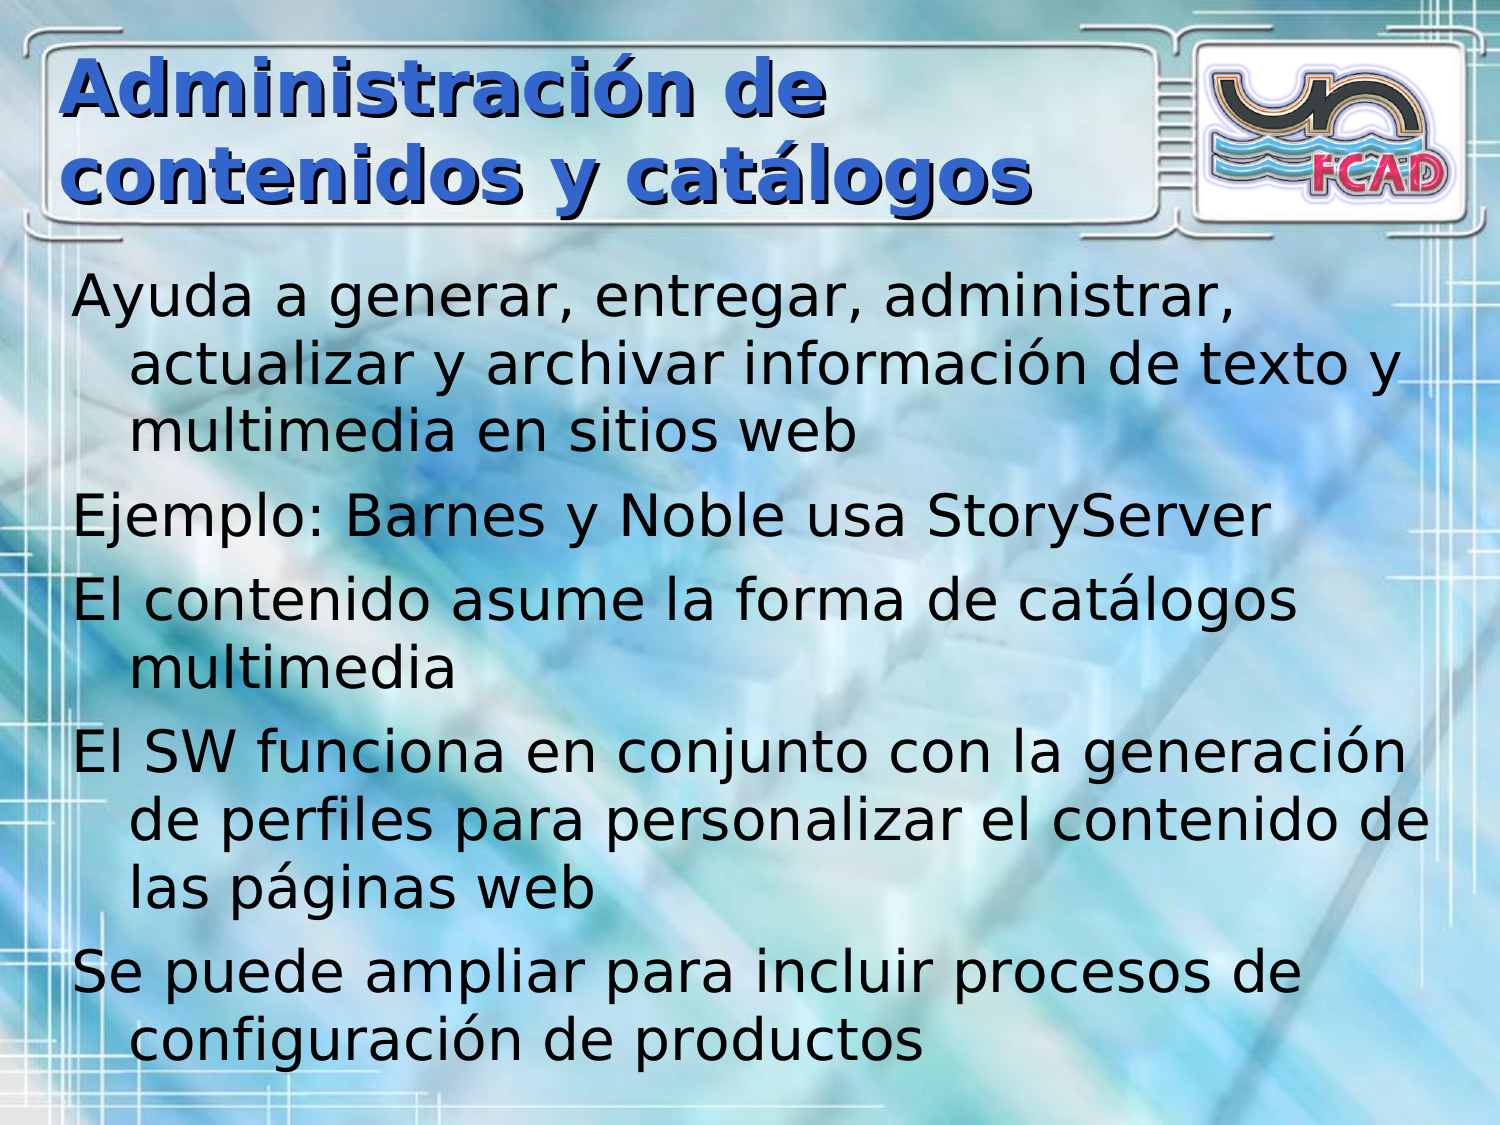

# Administración de contenidos y catálogos
Ayuda a generar, entregar, administrar, actualizar y archivar información de texto y multimedia en sitios web
Ejemplo: Barnes y Noble usa StoryServer
El contenido asume la forma de catálogos multimedia
El SW funciona en conjunto con la generación de perfiles para personalizar el contenido de las páginas web
Se puede ampliar para incluir procesos de configuración de productos